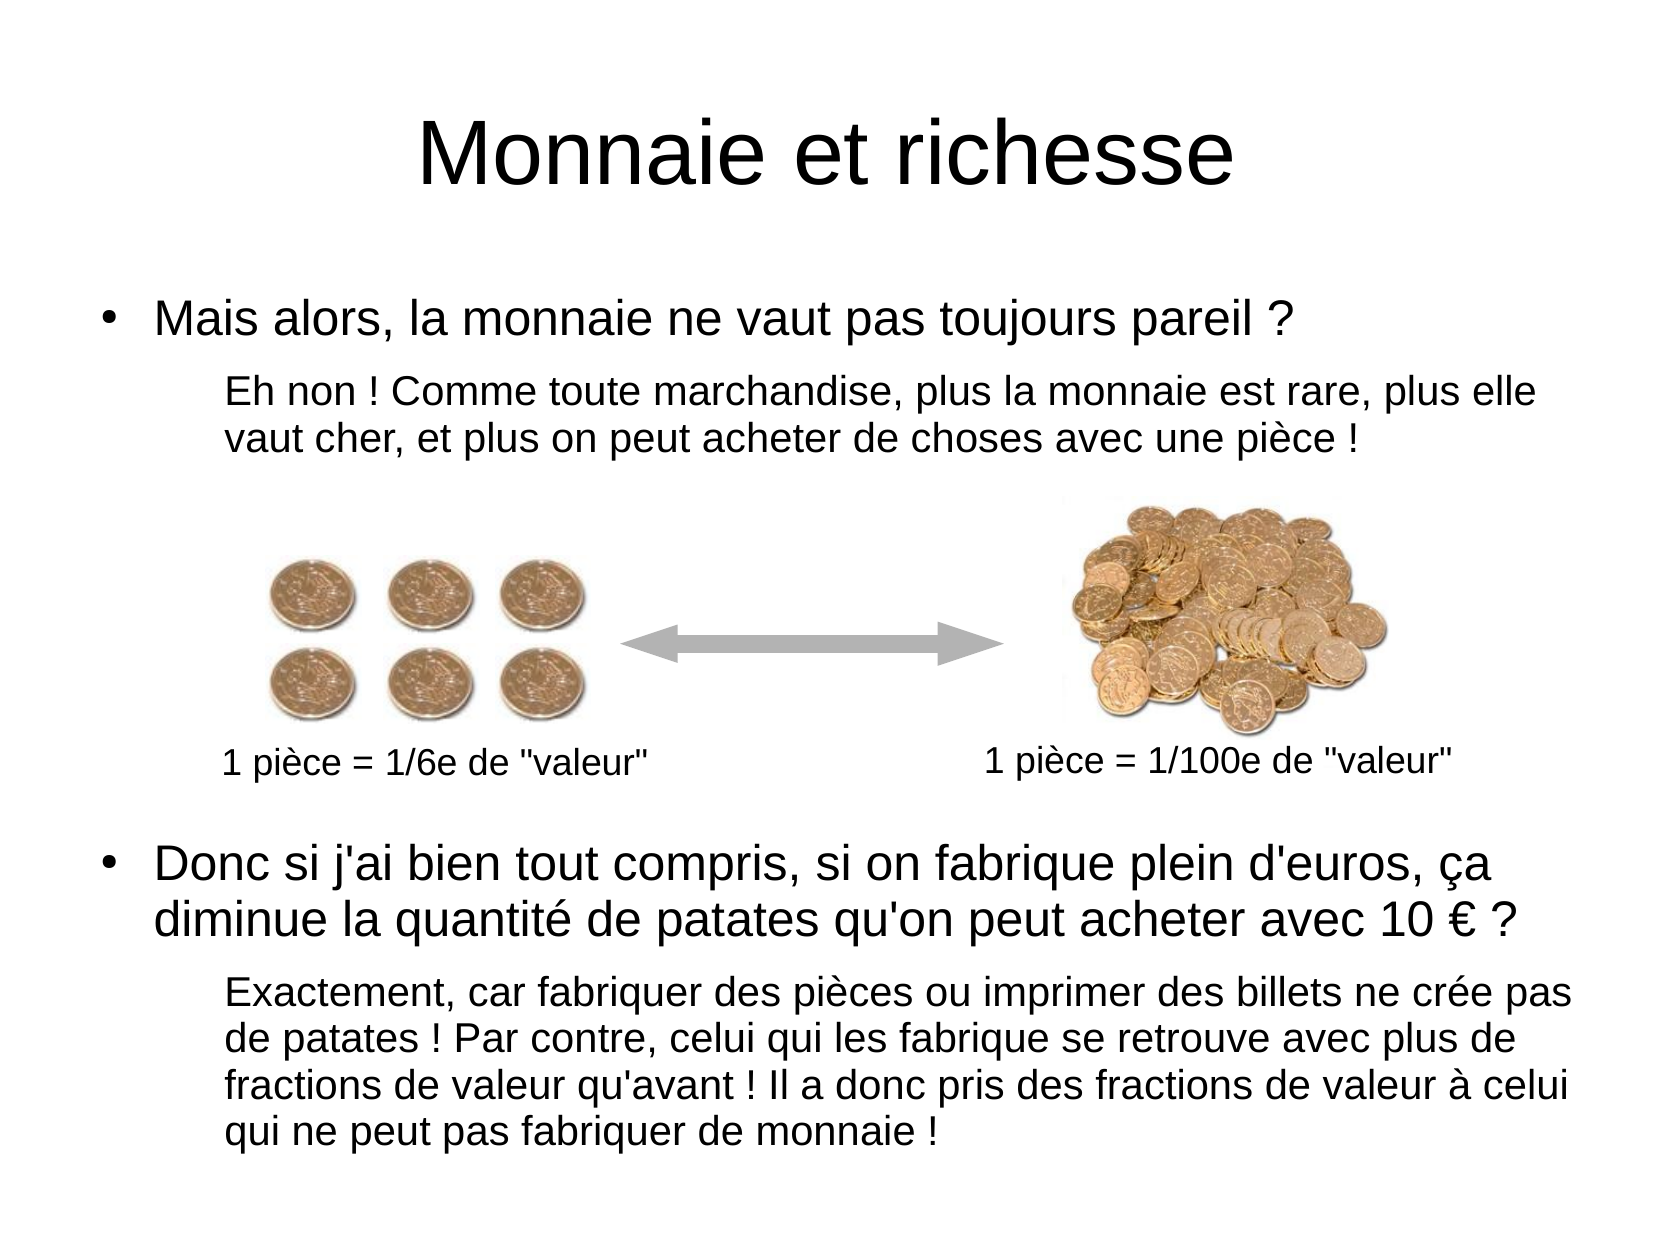

# Monnaie et richesse
Mais alors, la monnaie ne vaut pas toujours pareil ?
Eh non ! Comme toute marchandise, plus la monnaie est rare, plus elle vaut cher, et plus on peut acheter de choses avec une pièce !
Donc si j'ai bien tout compris, si on fabrique plein d'euros, ça diminue la quantité de patates qu'on peut acheter avec 10 € ?
Exactement, car fabriquer des pièces ou imprimer des billets ne crée pas de patates ! Par contre, celui qui les fabrique se retrouve avec plus de fractions de valeur qu'avant ! Il a donc pris des fractions de valeur à celui qui ne peut pas fabriquer de monnaie !
1 pièce = 1/100e de "valeur"
1 pièce = 1/6e de "valeur"